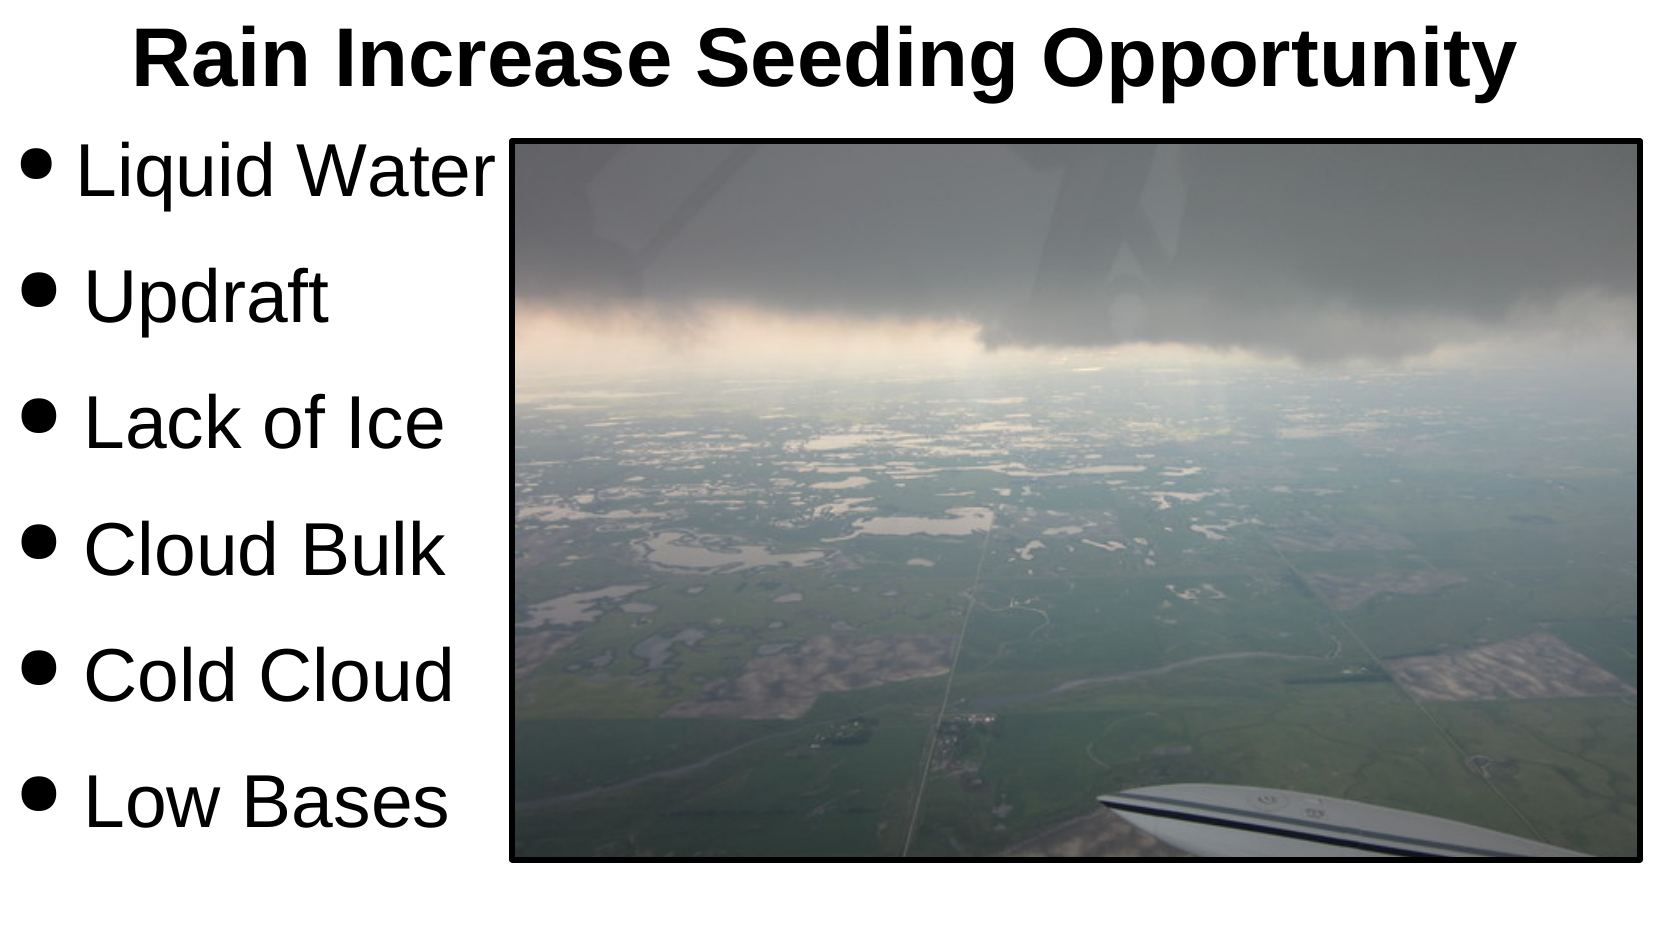

# Rain Increase Seeding Opportunity
 Liquid Water
 Updraft
 Lack of Ice
 Cloud Bulk
 Cold Cloud
 Low Bases